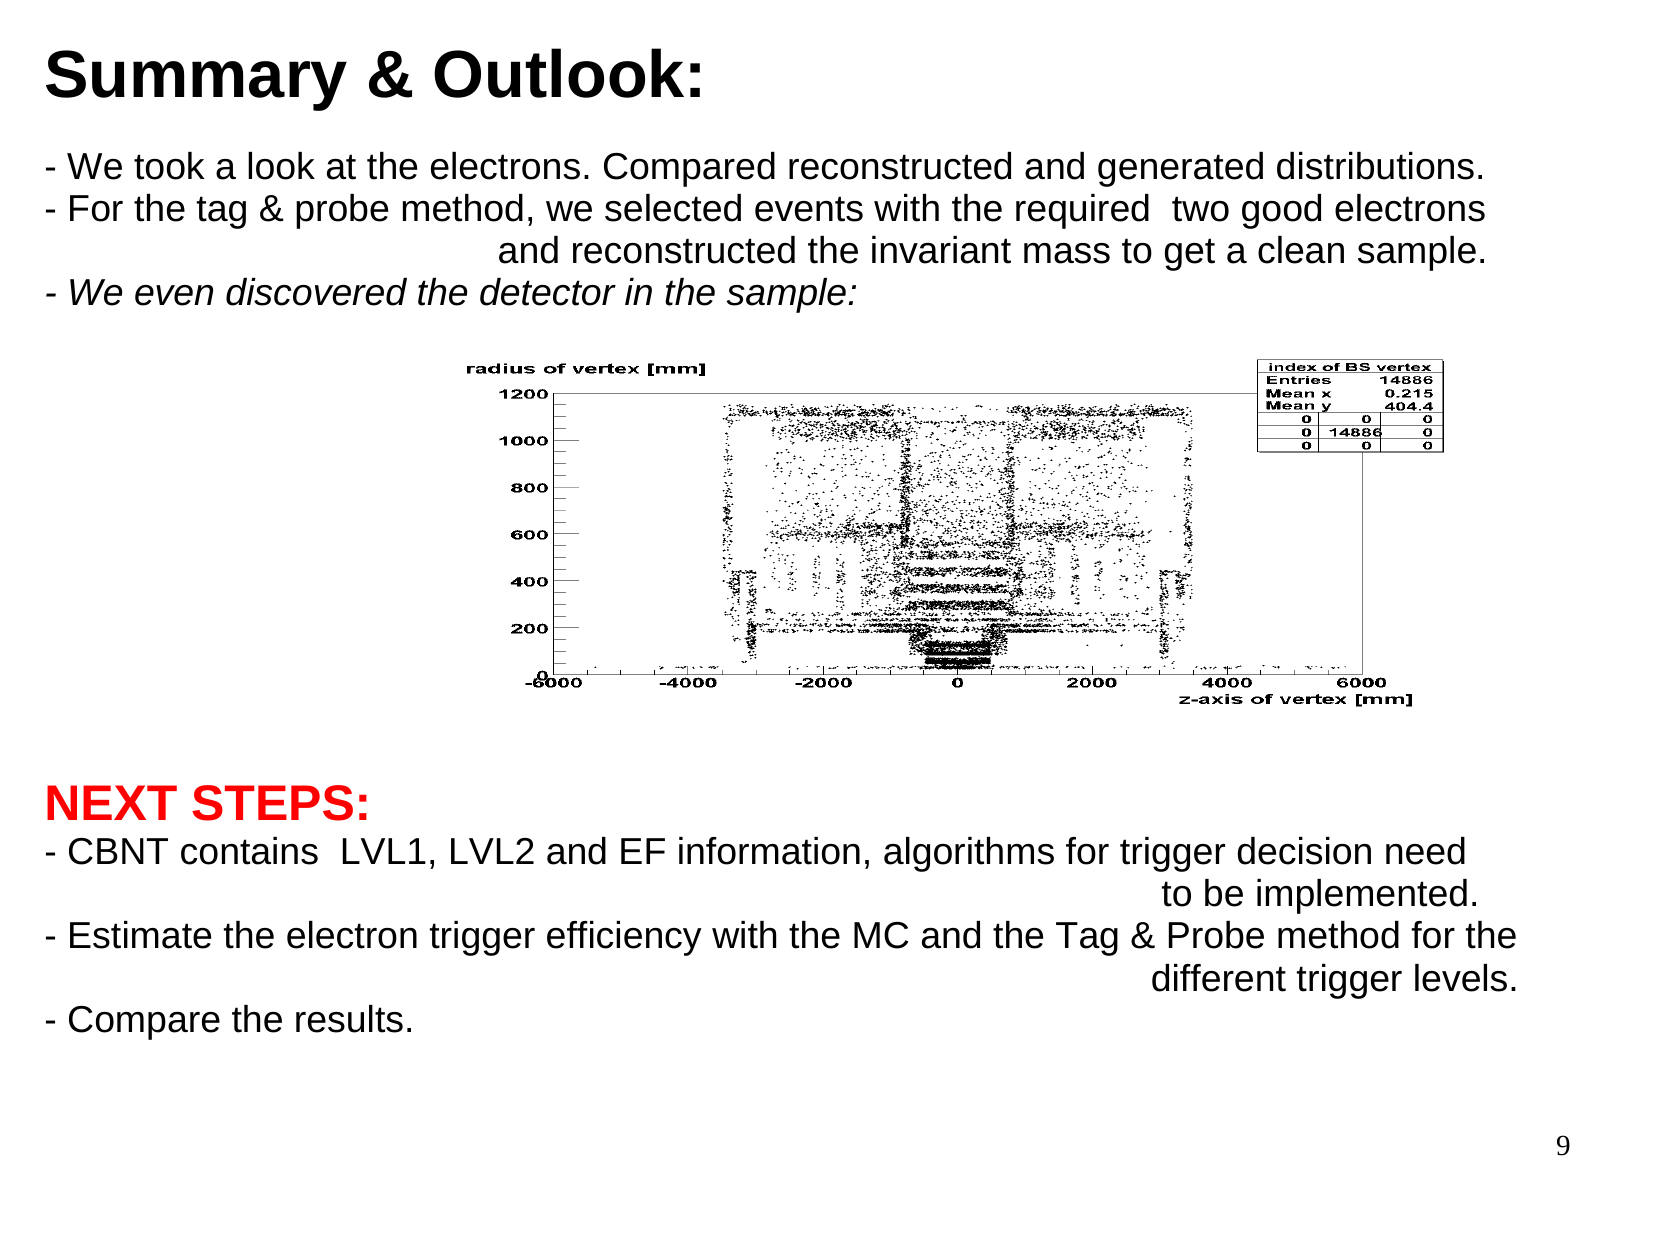

Summary & Outlook:
- We took a look at the electrons. Compared reconstructed and generated distributions.
- For the tag & probe method, we selected events with the required two good electrons 							 and reconstructed the invariant mass to get a clean sample.
- We even discovered the detector in the sample:
NEXT STEPS:
- CBNT contains LVL1, LVL2 and EF information, algorithms for trigger decision need															 to be implemented.
- Estimate the electron trigger efficiency with the MC and the Tag & Probe method for the 														 different trigger levels.
- Compare the results.
9